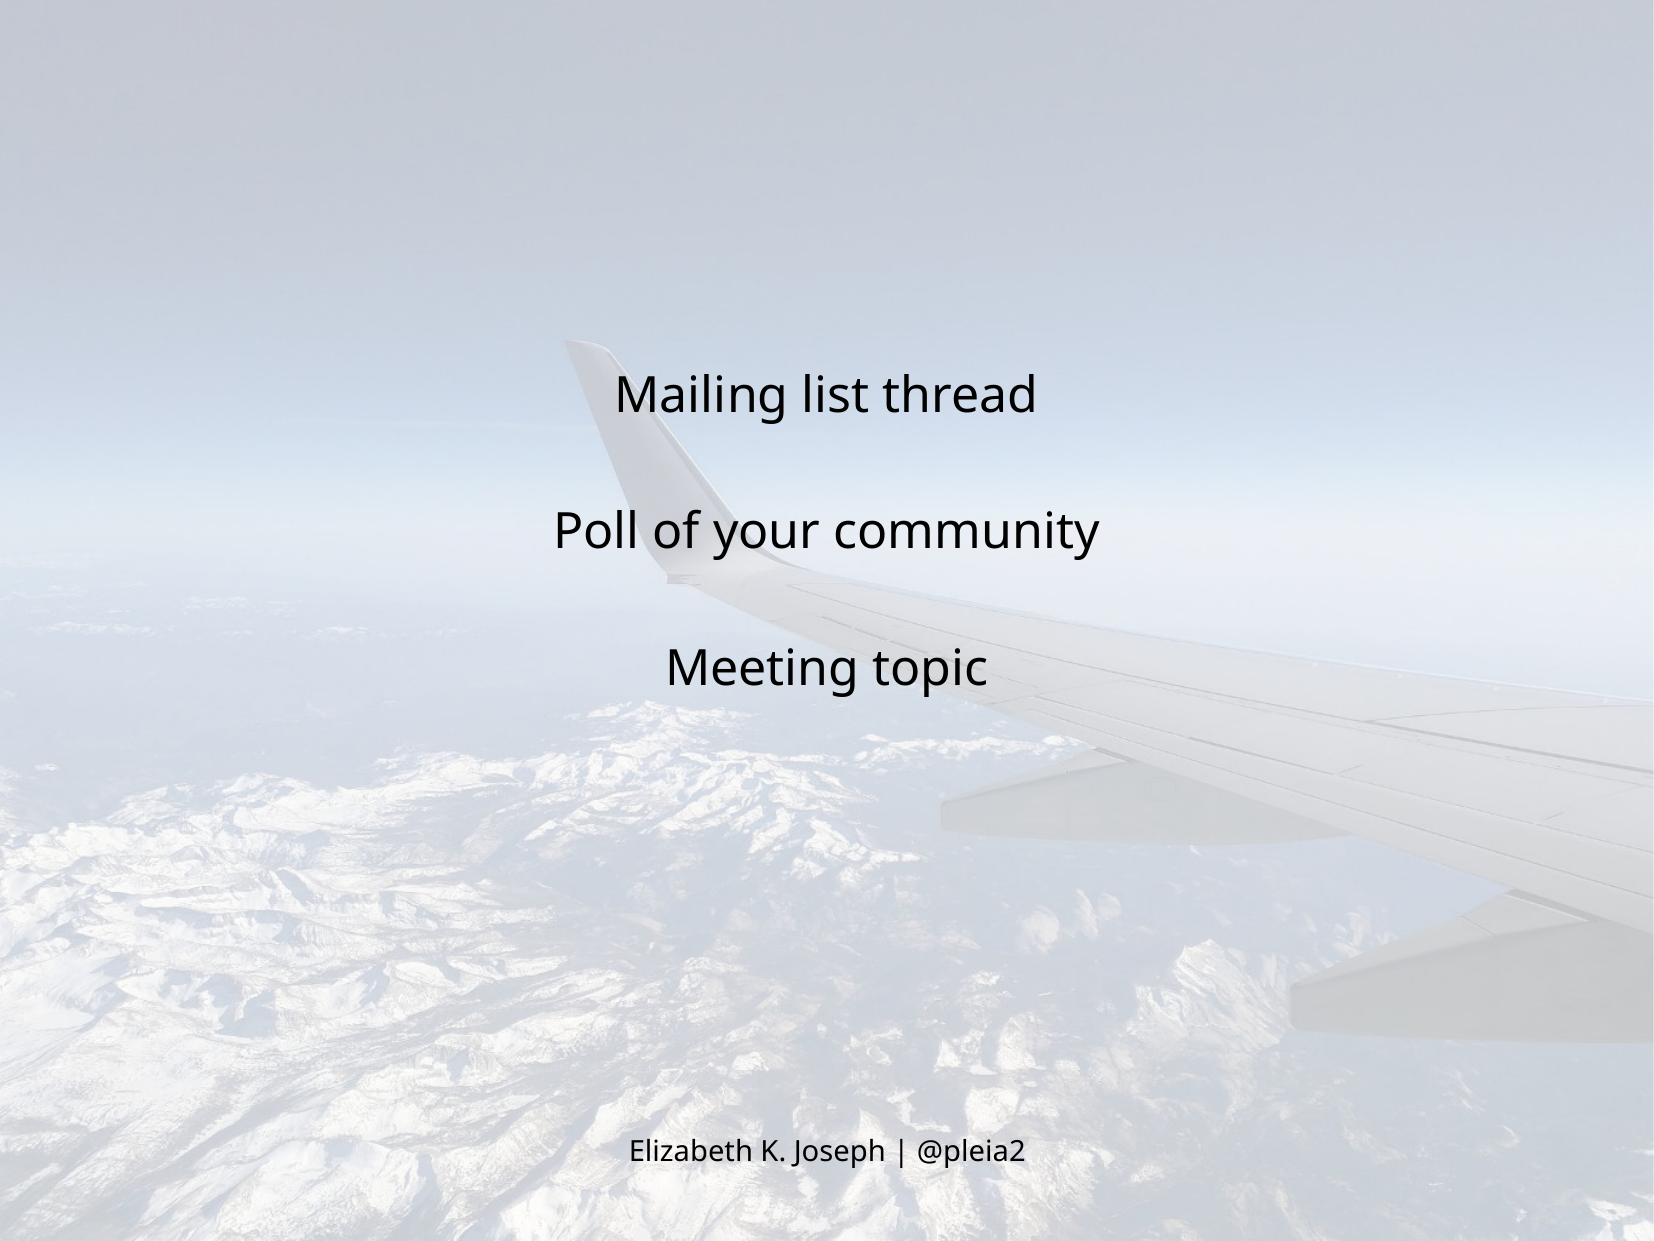

# Mailing list thread
Poll of your community
Meeting topic
Elizabeth K. Joseph | @pleia2